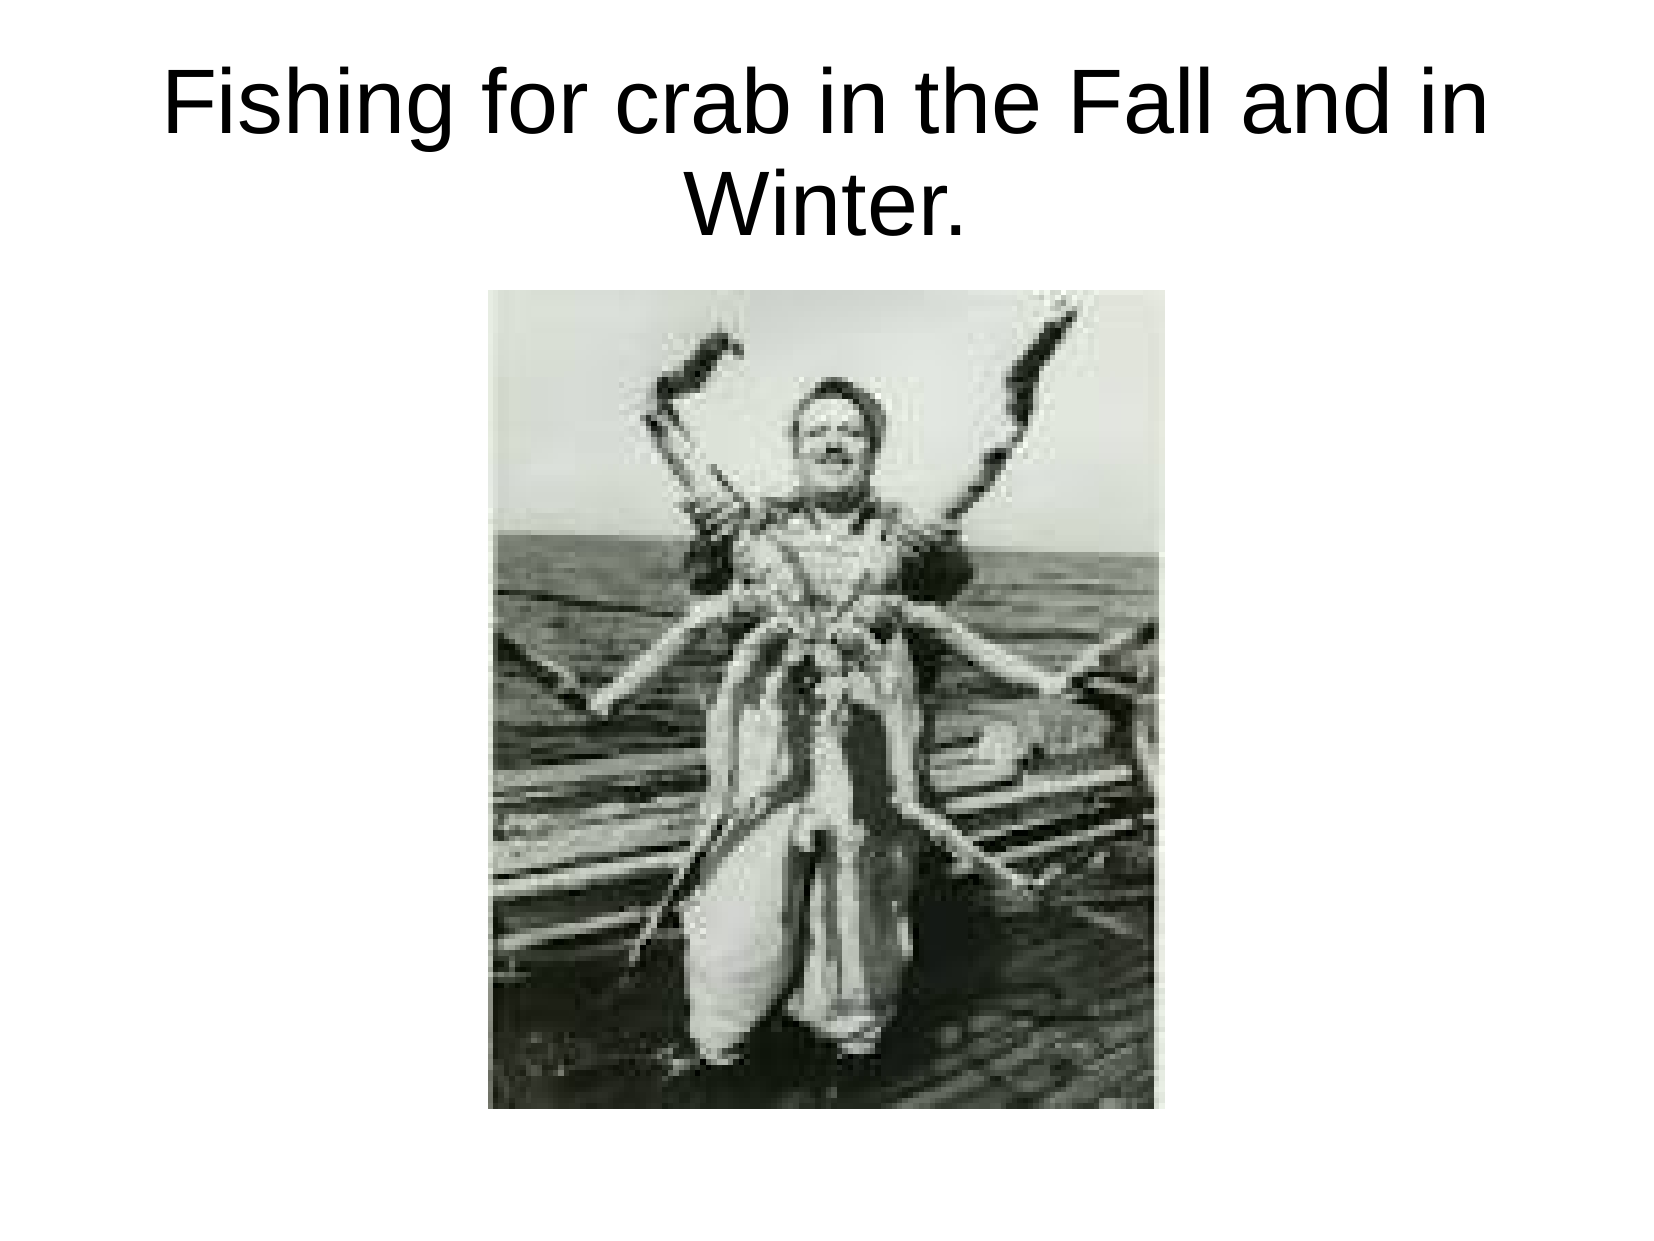

# Fishing for crab in the Fall and in Winter.